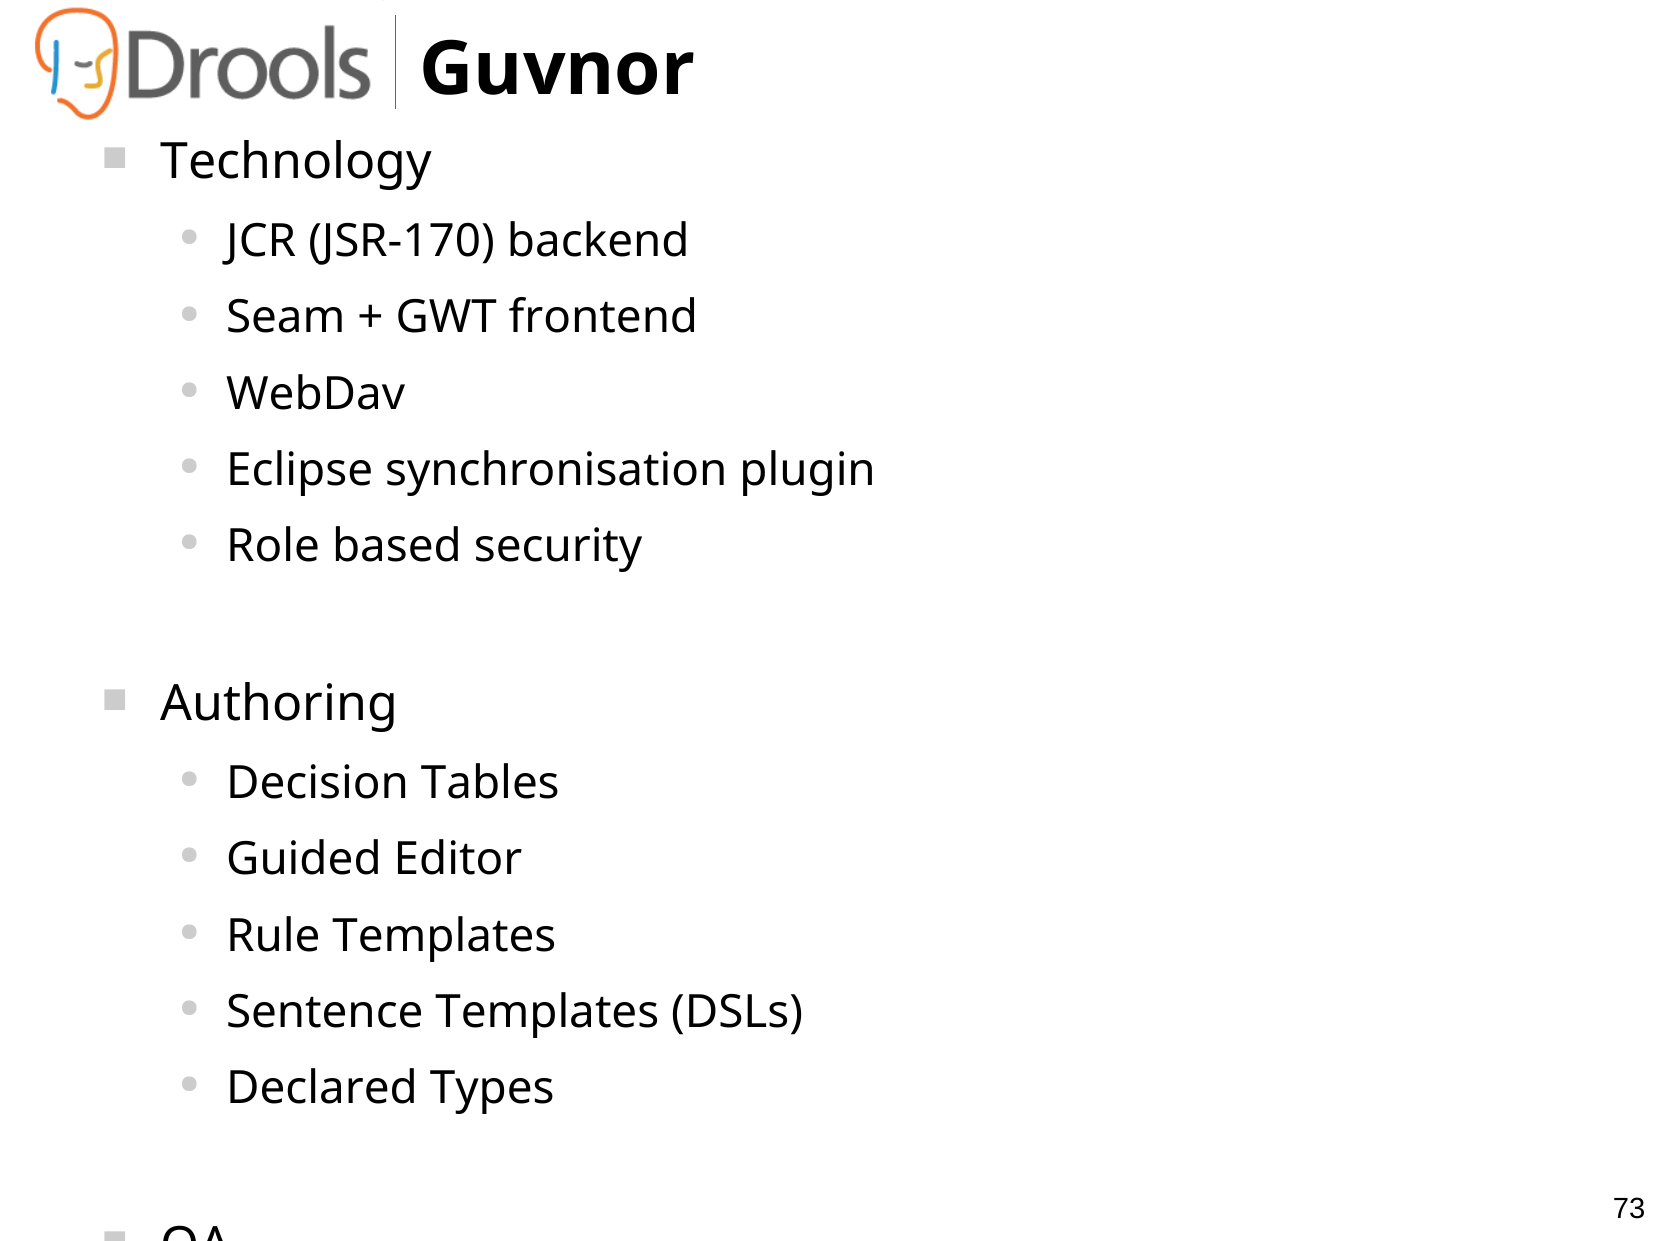

# Guvnor
Technology
JCR (JSR-170) backend
Seam + GWT frontend
WebDav
Eclipse synchronisation plugin
Role based security
Authoring
Decision Tables
Guided Editor
Rule Templates
Sentence Templates (DSLs)
Declared Types
QA
Scenario Testing
Rule Verification